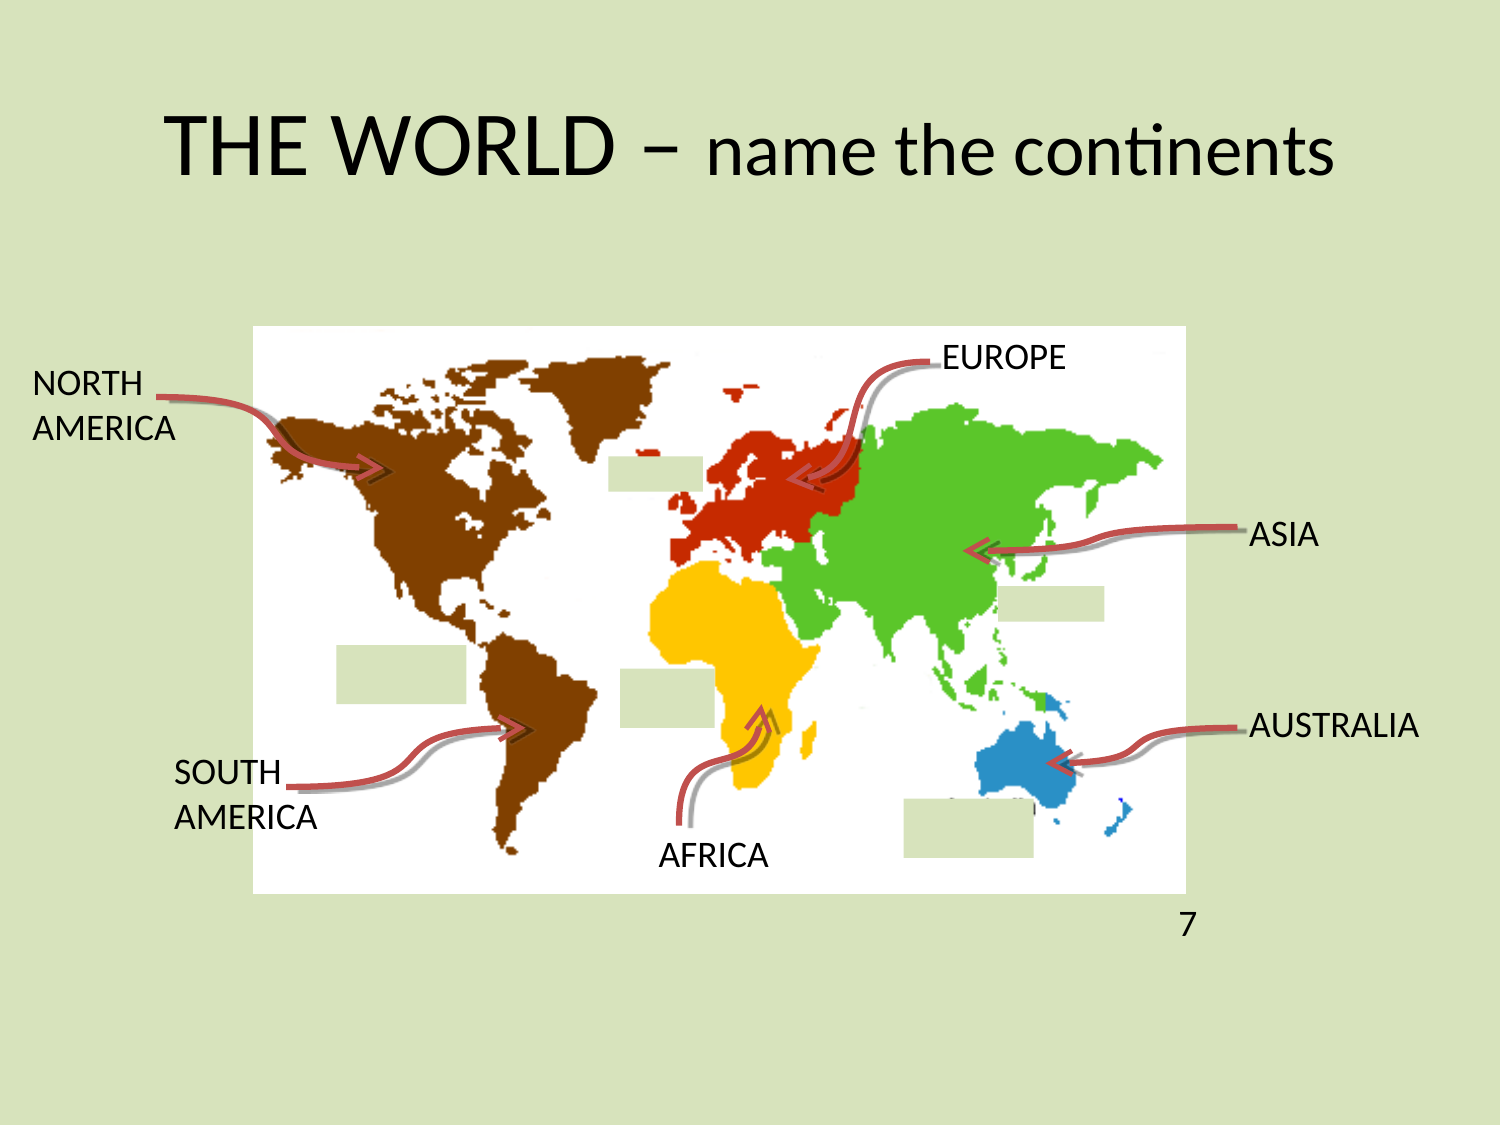

# THE WORLD – name the continents
EUROPE
NORTH
AMERICA
ASIA
AUSTRALIA
SOUTH AMERICA
AFRICA
7